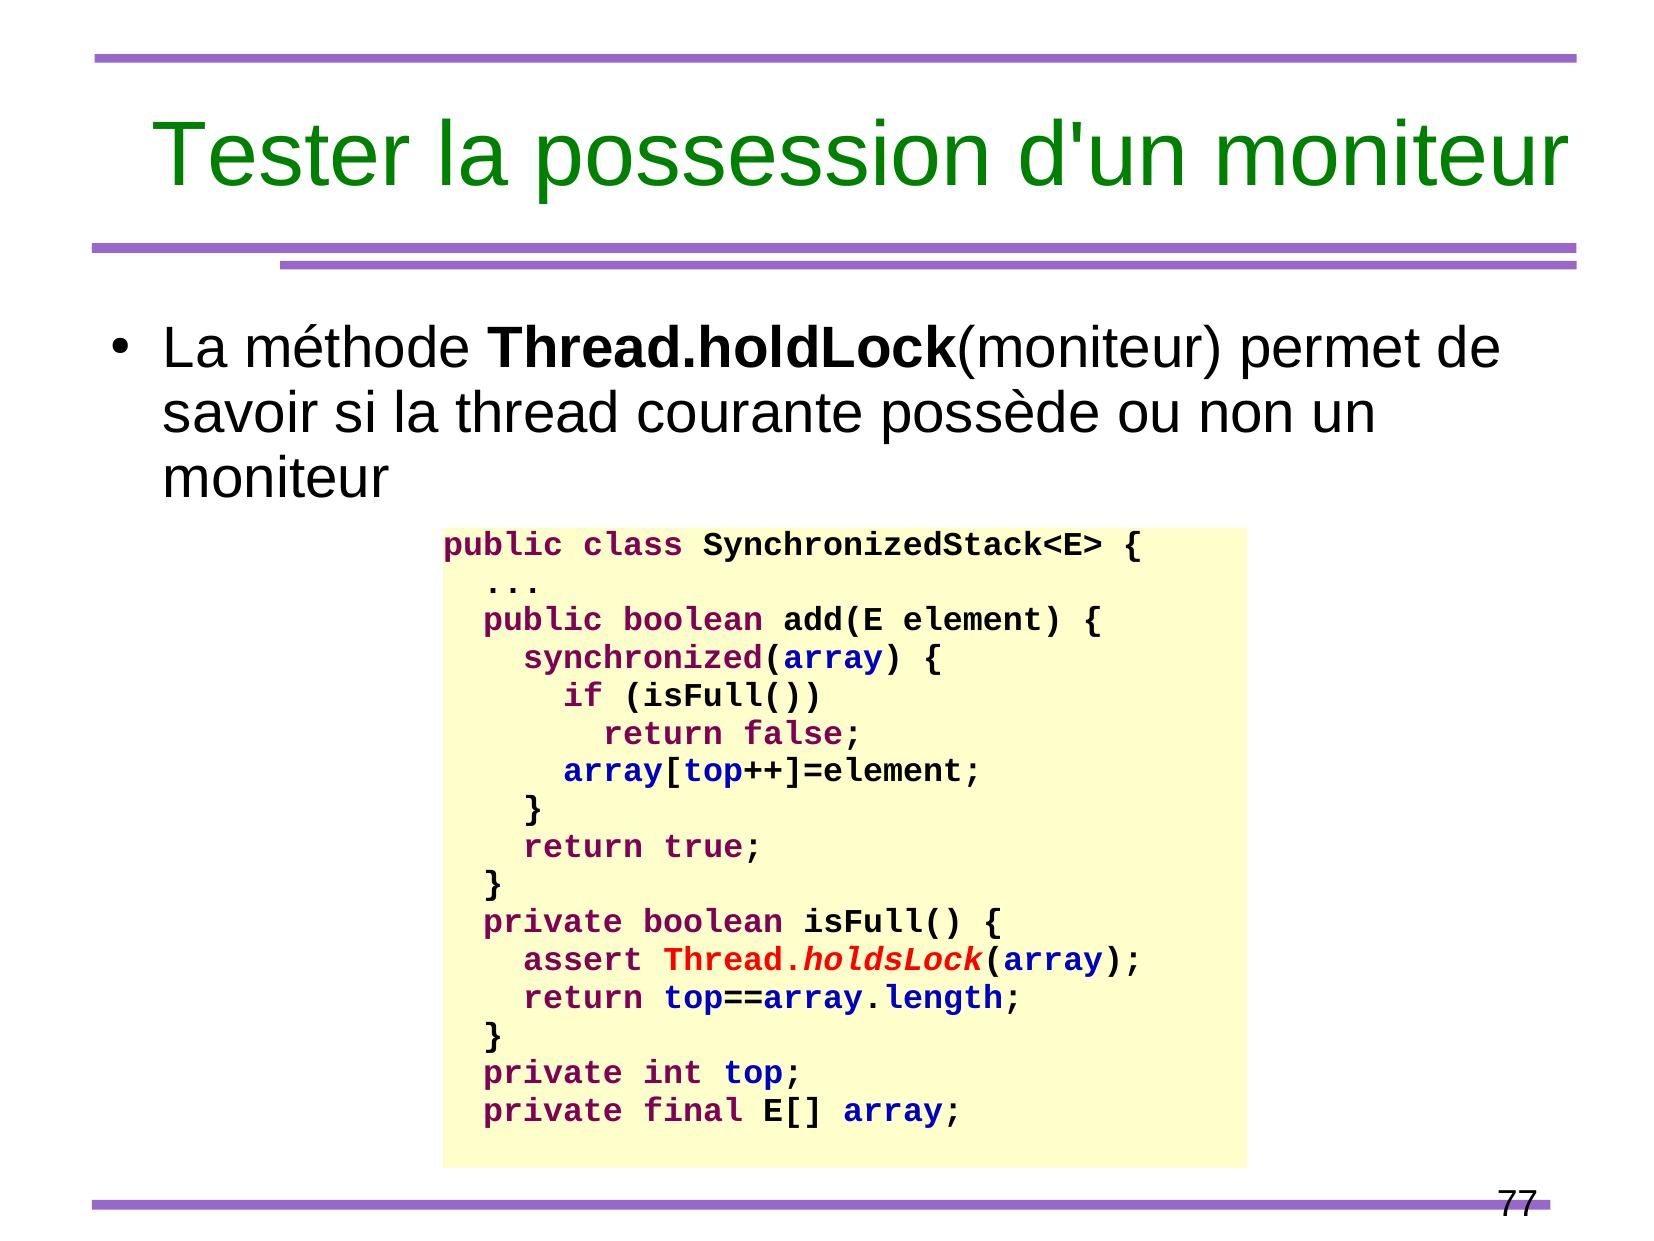

# Tester la possession d'un moniteur
La méthode Thread.holdLock(moniteur) permet de savoir si la thread courante possède ou non un moniteur
public class SynchronizedStack<E> {
 ...
 public boolean add(E element) {
 synchronized(array) {
 if (isFull())
 return false;
 array[top++]=element;
 }
 return true;
 }
 private boolean isFull() {
 assert Thread.holdsLock(array);
 return top==array.length;
 }
 private int top;
 private final E[] array;
}